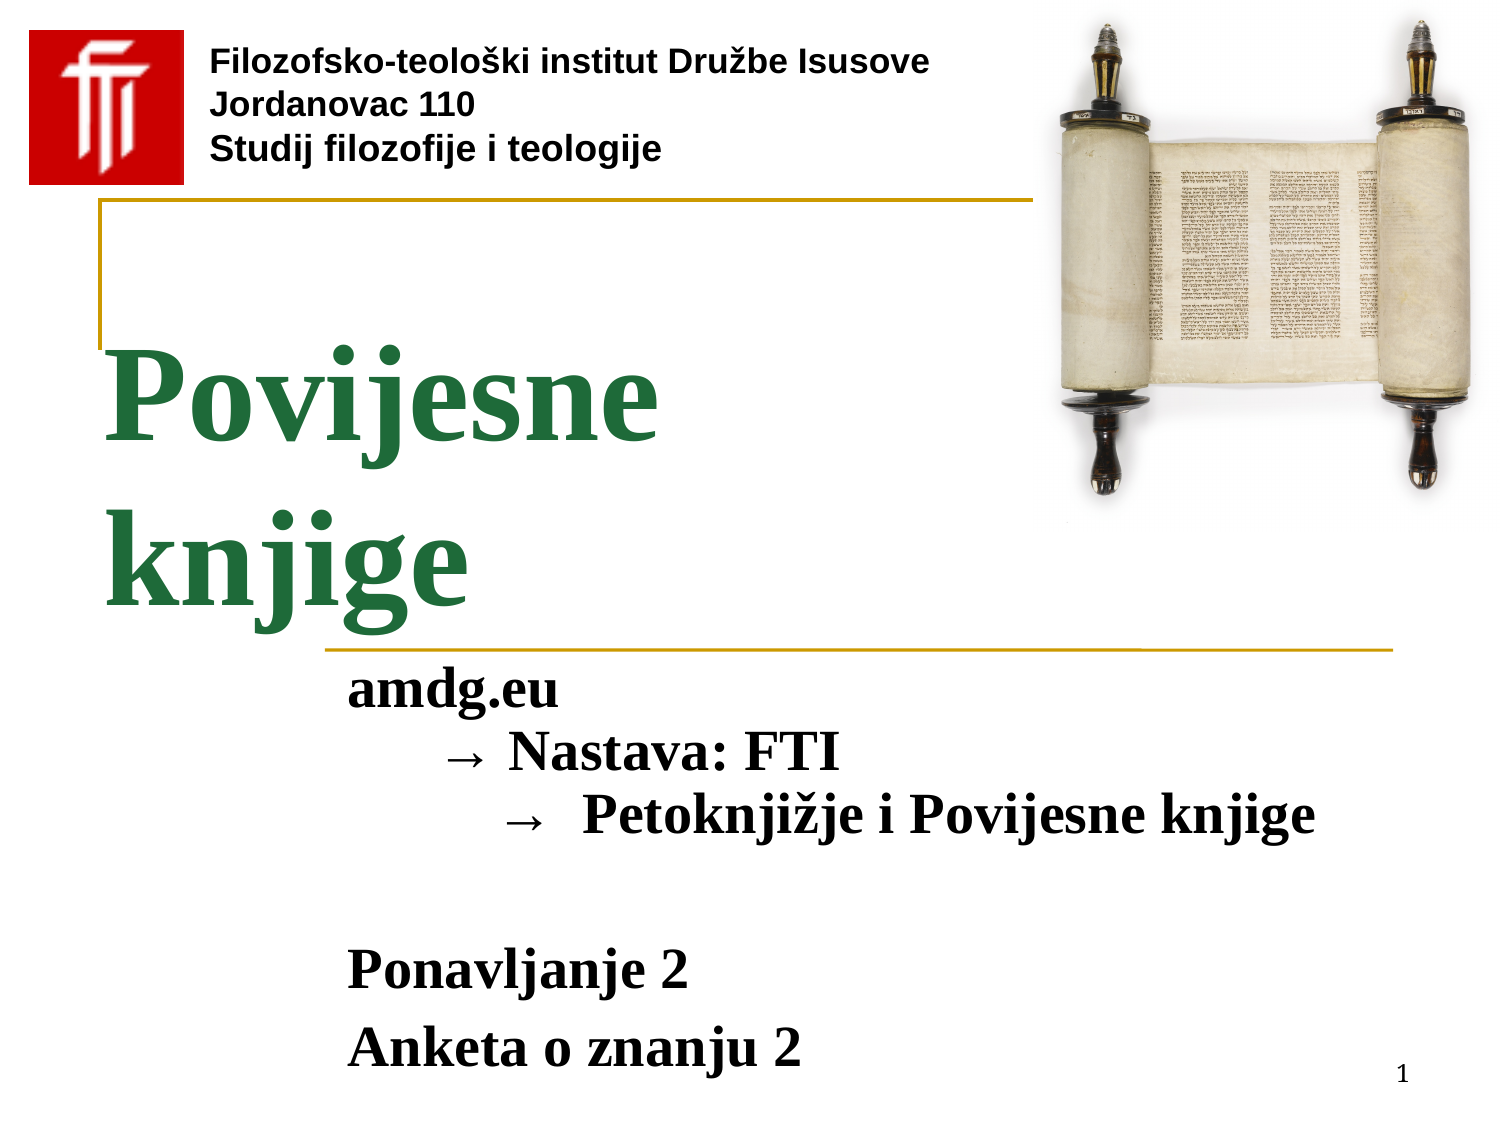

Filozofsko-teološki institut Družbe Isusove
Jordanovac 110
Studij filozofije i teologije
# Povijesne knjige
amdg.eu
	 → Nastava: FTI
		→ Petoknjižje i Povijesne knjige
Ponavljanje 2
Anketa o znanju 2